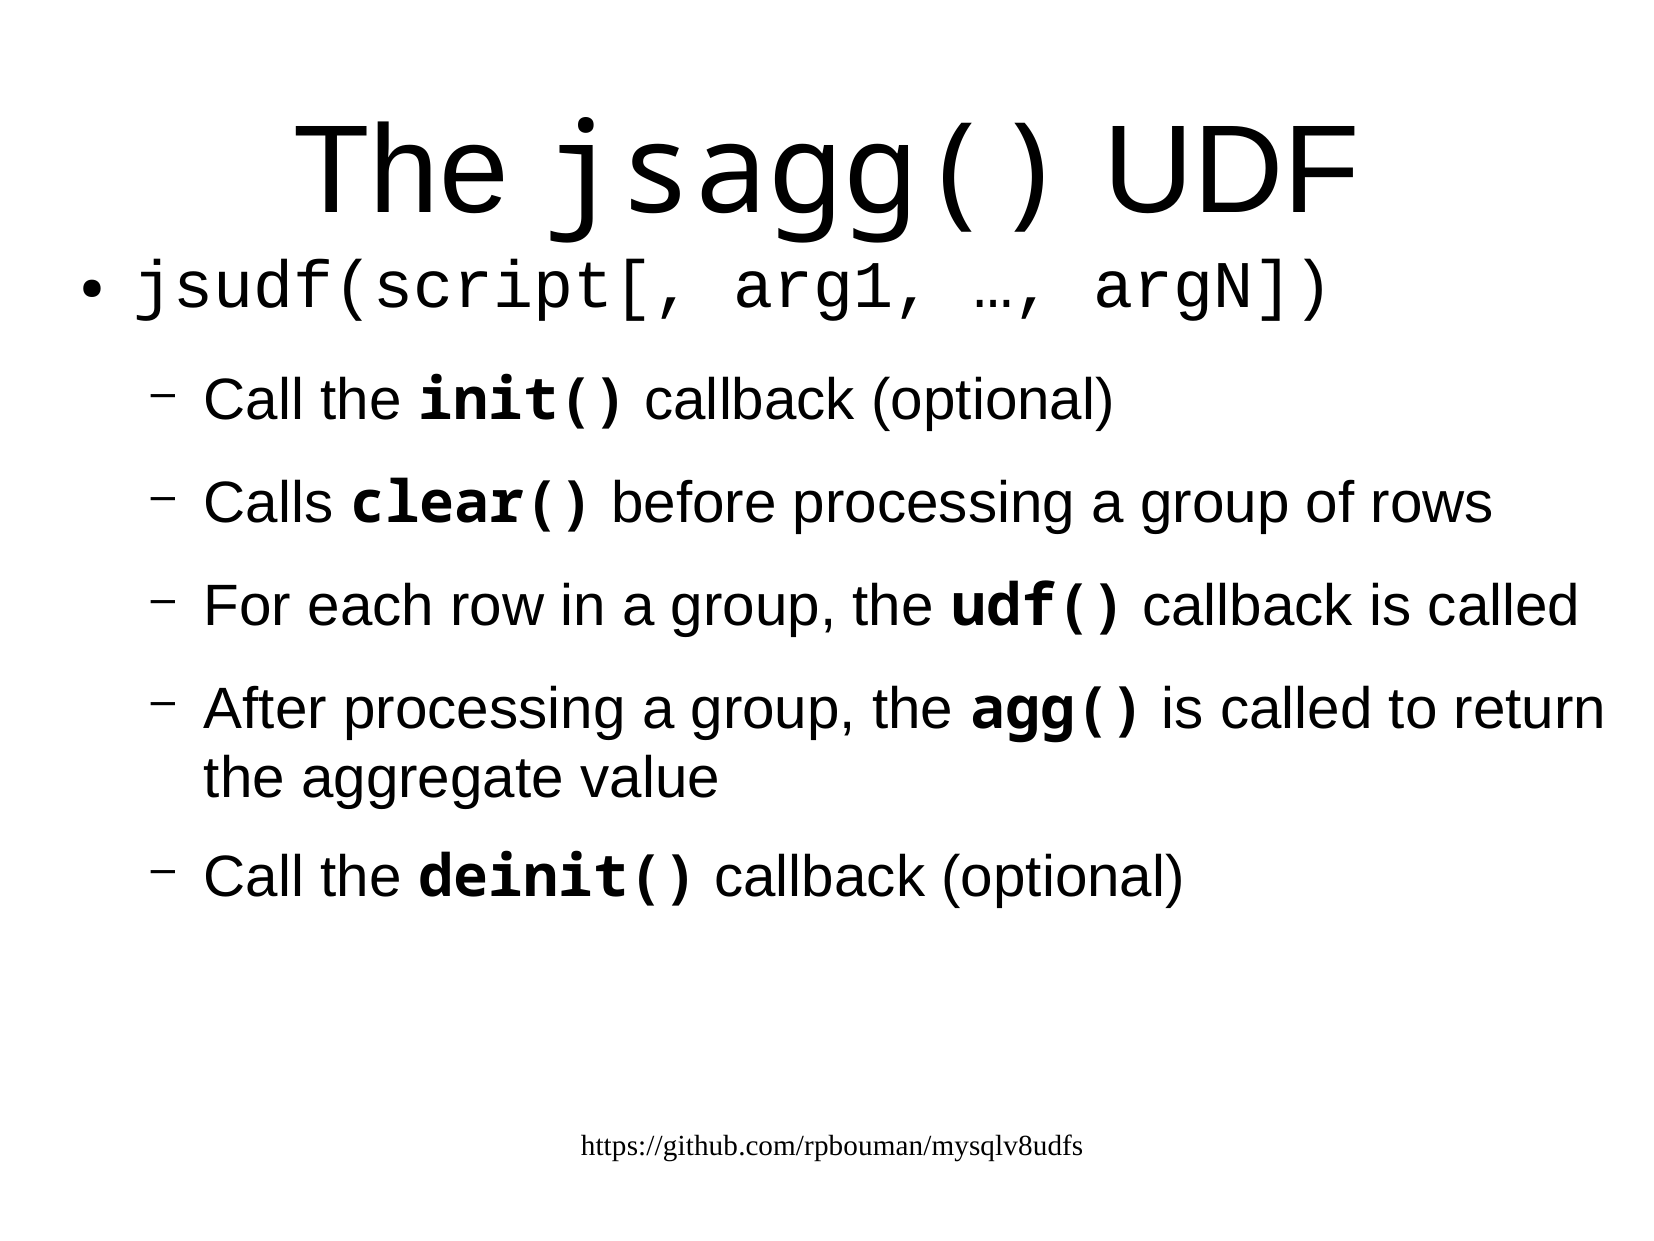

# The jsagg() UDF
jsudf(script[, arg1, …, argN])
Call the init() callback (optional)
Calls clear() before processing a group of rows
For each row in a group, the udf() callback is called
After processing a group, the agg() is called to return the aggregate value
Call the deinit() callback (optional)